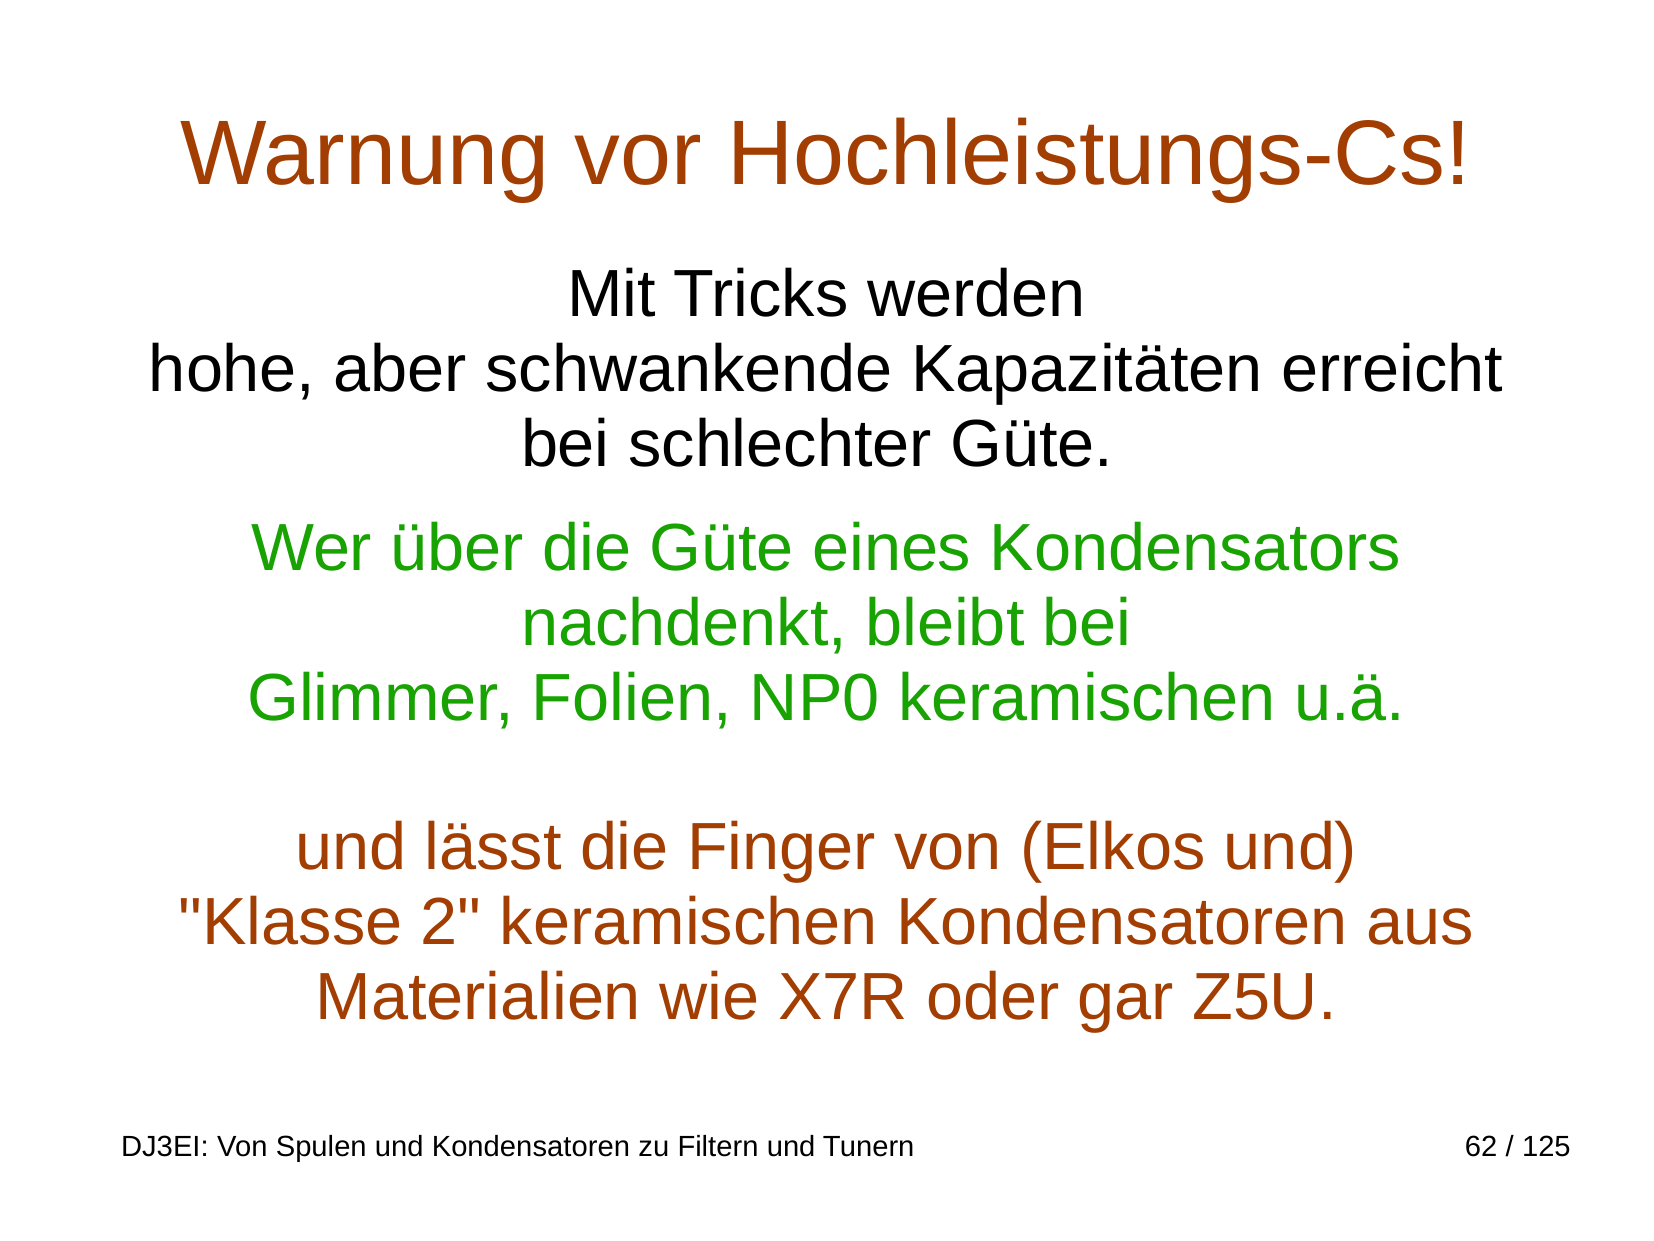

# Warnung vor Hochleistungs-Cs!
Mit Tricks werden
hohe, aber schwankende Kapazitäten erreicht
bei schlechter Güte.
Wer über die Güte eines Kondensators
nachdenkt, bleibt bei
Glimmer, Folien, NP0 keramischen u.ä.
und lässt die Finger von (Elkos und)
"Klasse 2" keramischen Kondensatoren aus Materialien wie X7R oder gar Z5U.